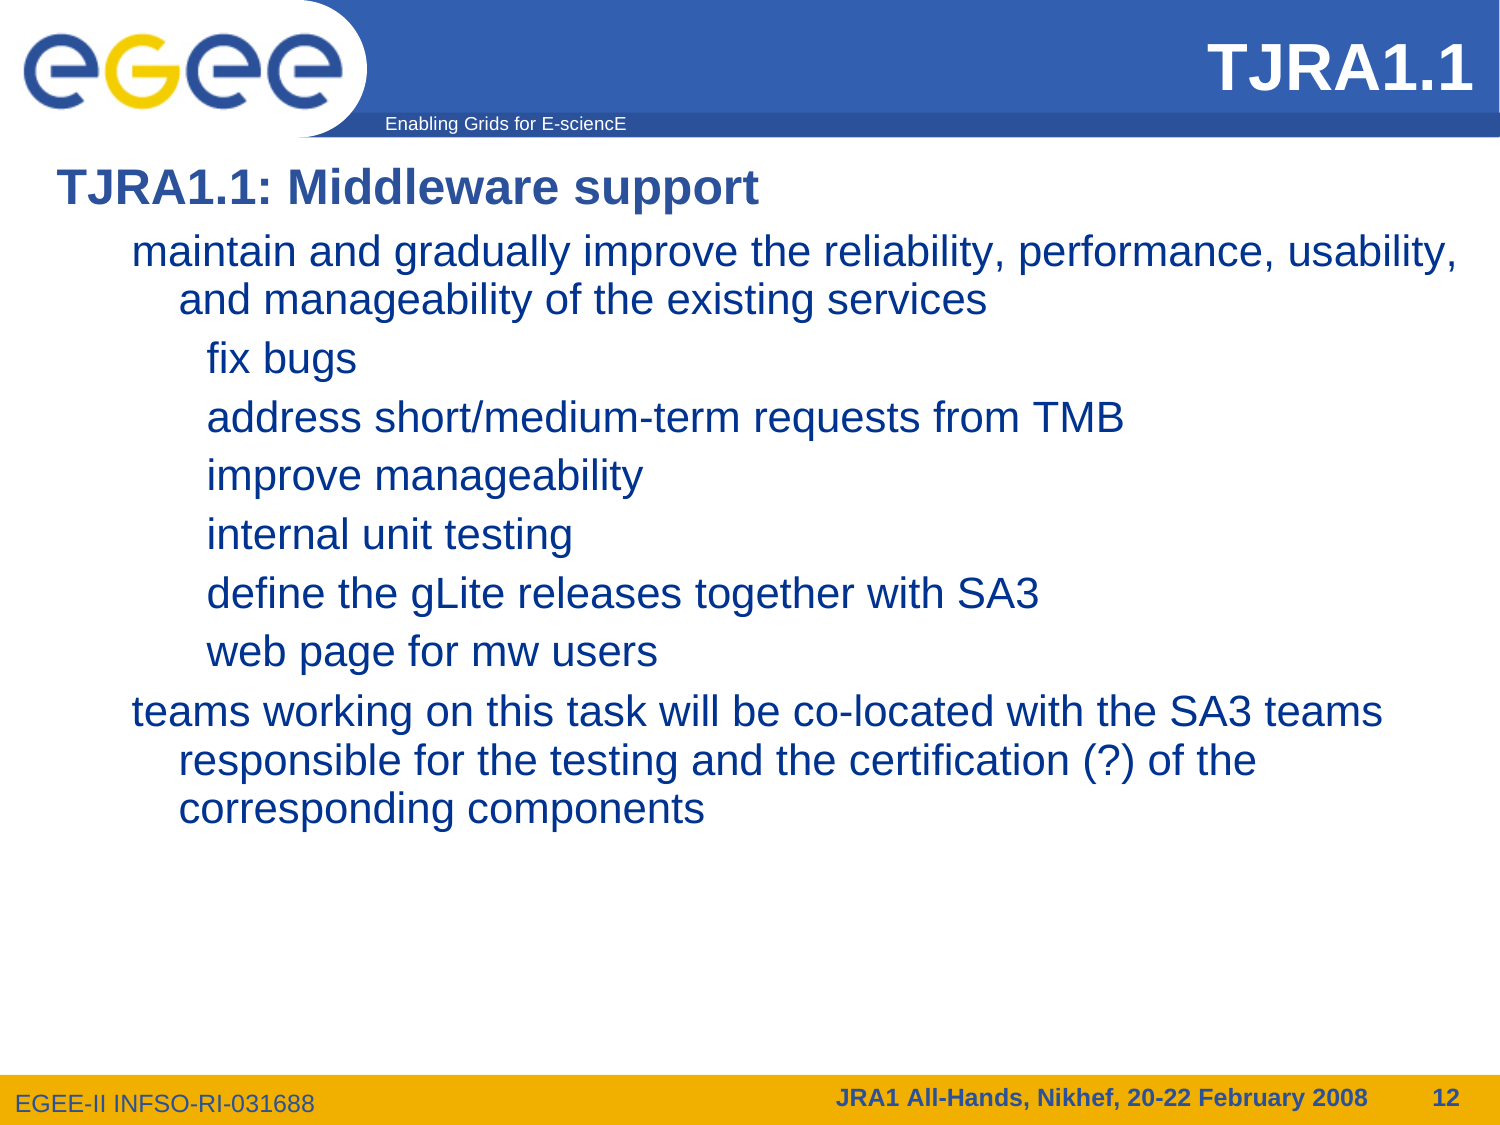

# TJRA1.1
TJRA1.1: Middleware support
maintain and gradually improve the reliability, performance, usability, and manageability of the existing services
fix bugs
address short/medium-term requests from TMB
improve manageability
internal unit testing
define the gLite releases together with SA3
web page for mw users
teams working on this task will be co-located with the SA3 teams responsible for the testing and the certification (?) of the corresponding components
JRA1 All-Hands, Nikhef, 20-22 February 2008
12